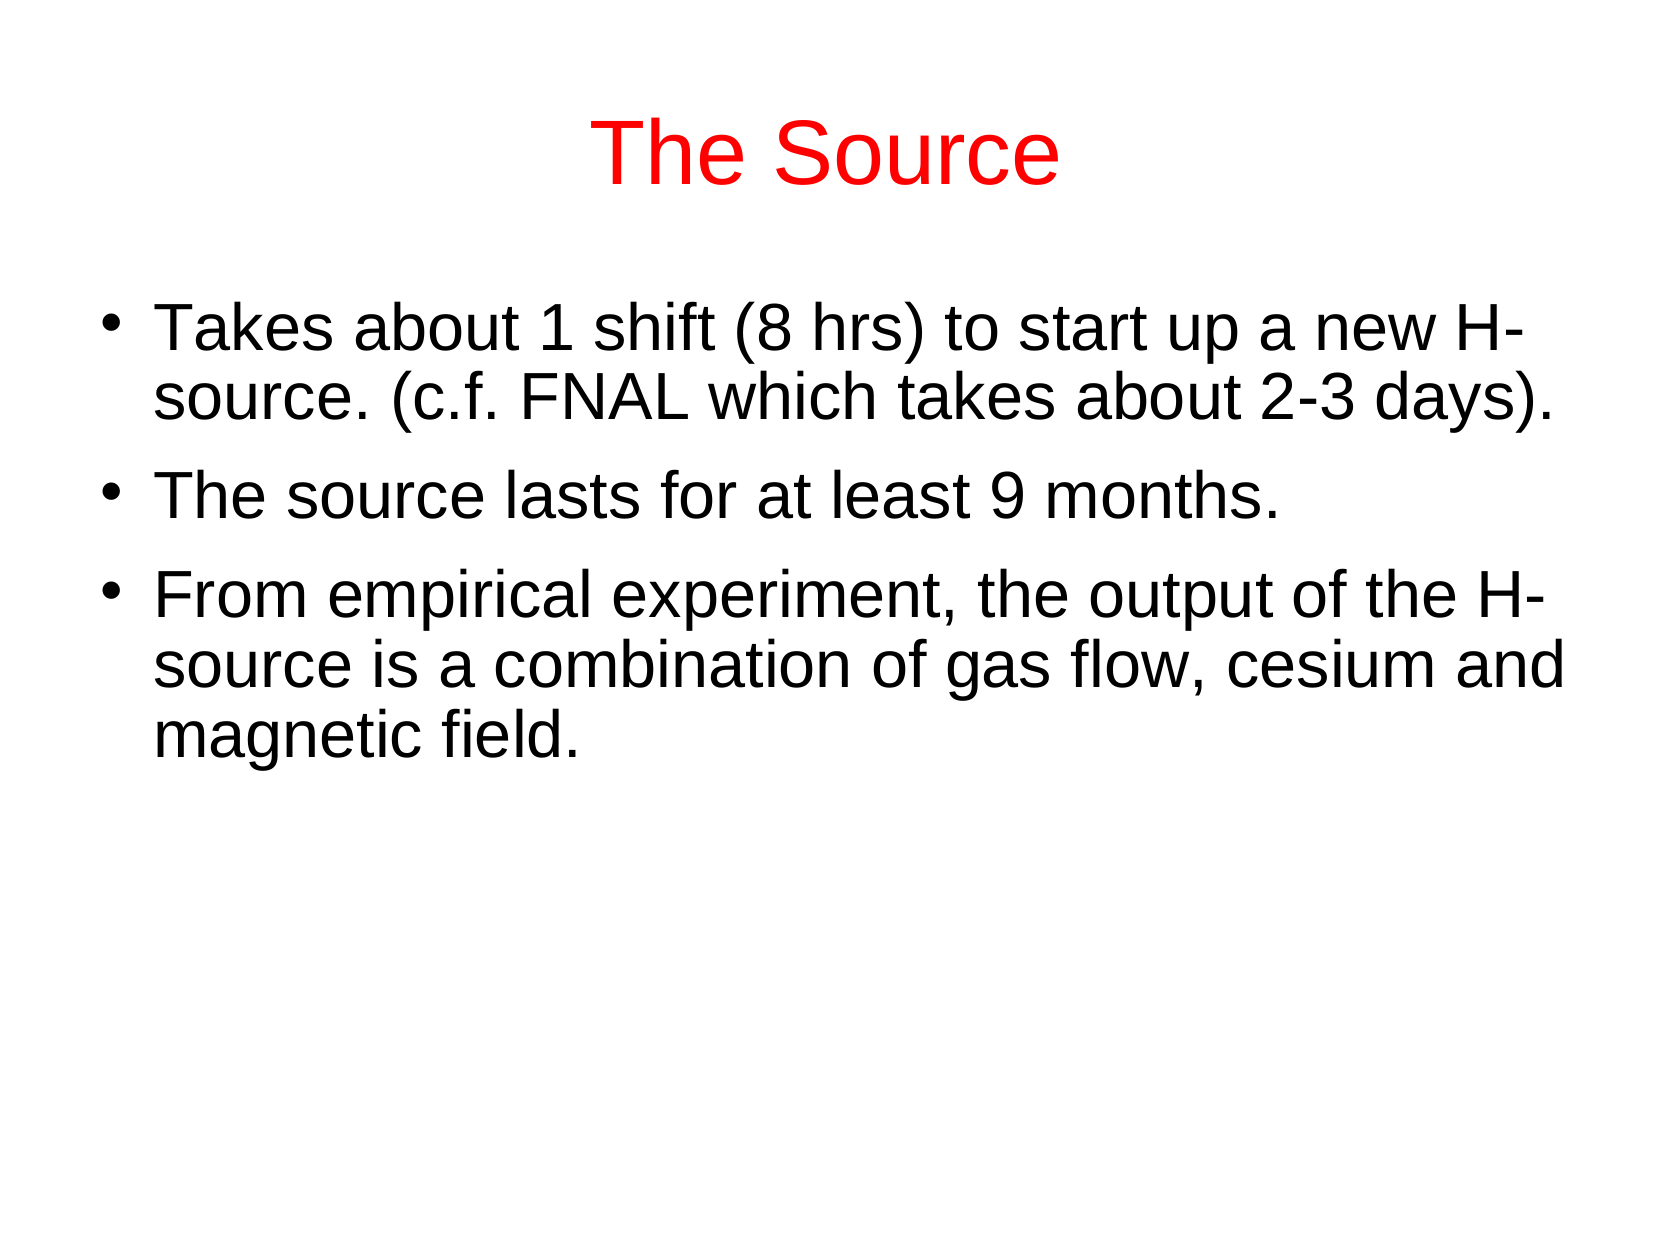

# The Source
Takes about 1 shift (8 hrs) to start up a new H- source. (c.f. FNAL which takes about 2-3 days).
The source lasts for at least 9 months.
From empirical experiment, the output of the H- source is a combination of gas flow, cesium and magnetic field.